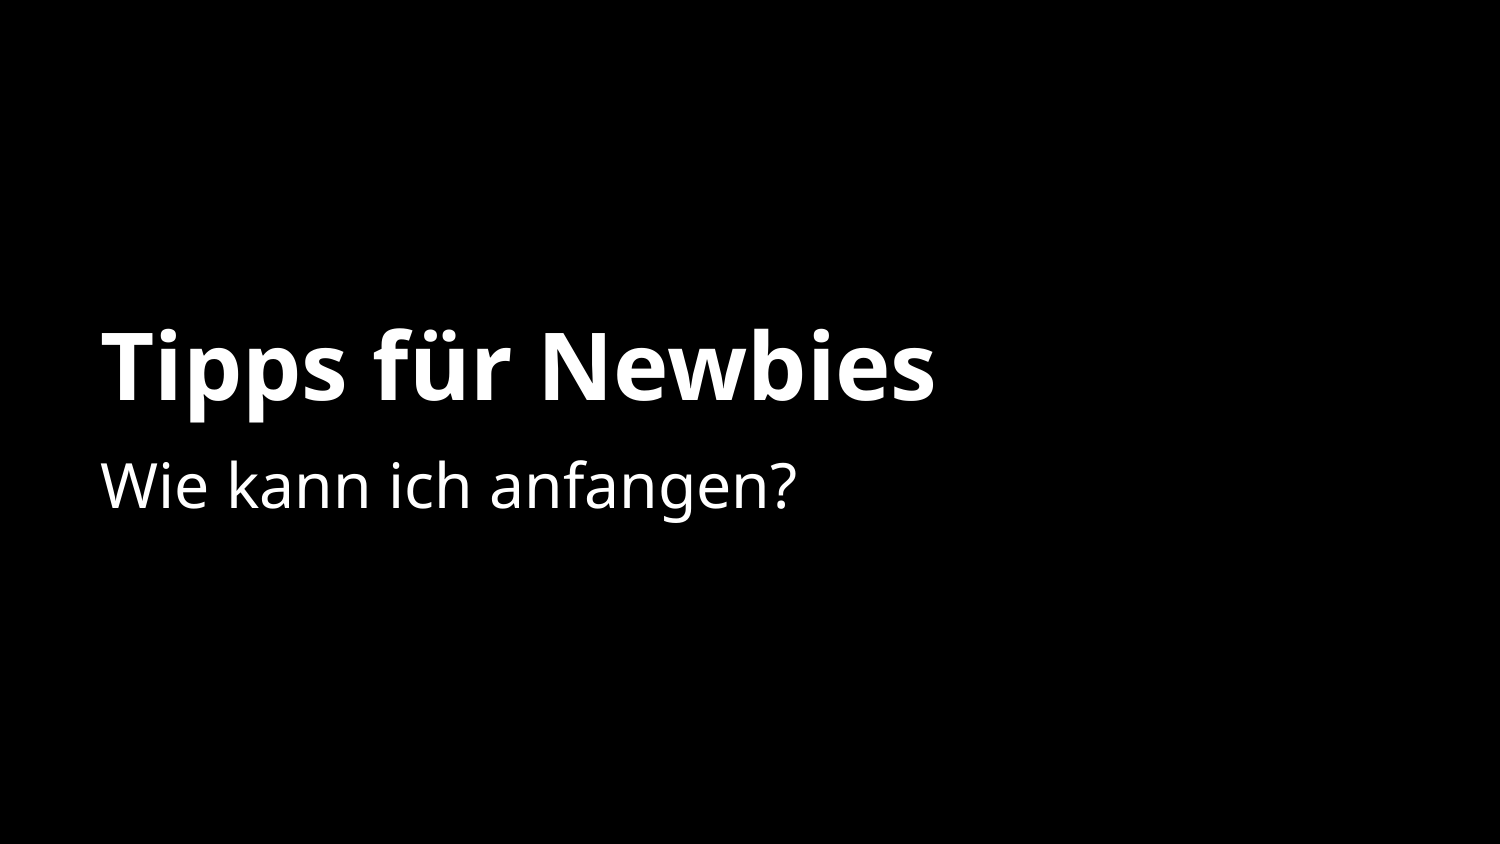

# Tipps für Newbies
Wie kann ich anfangen?